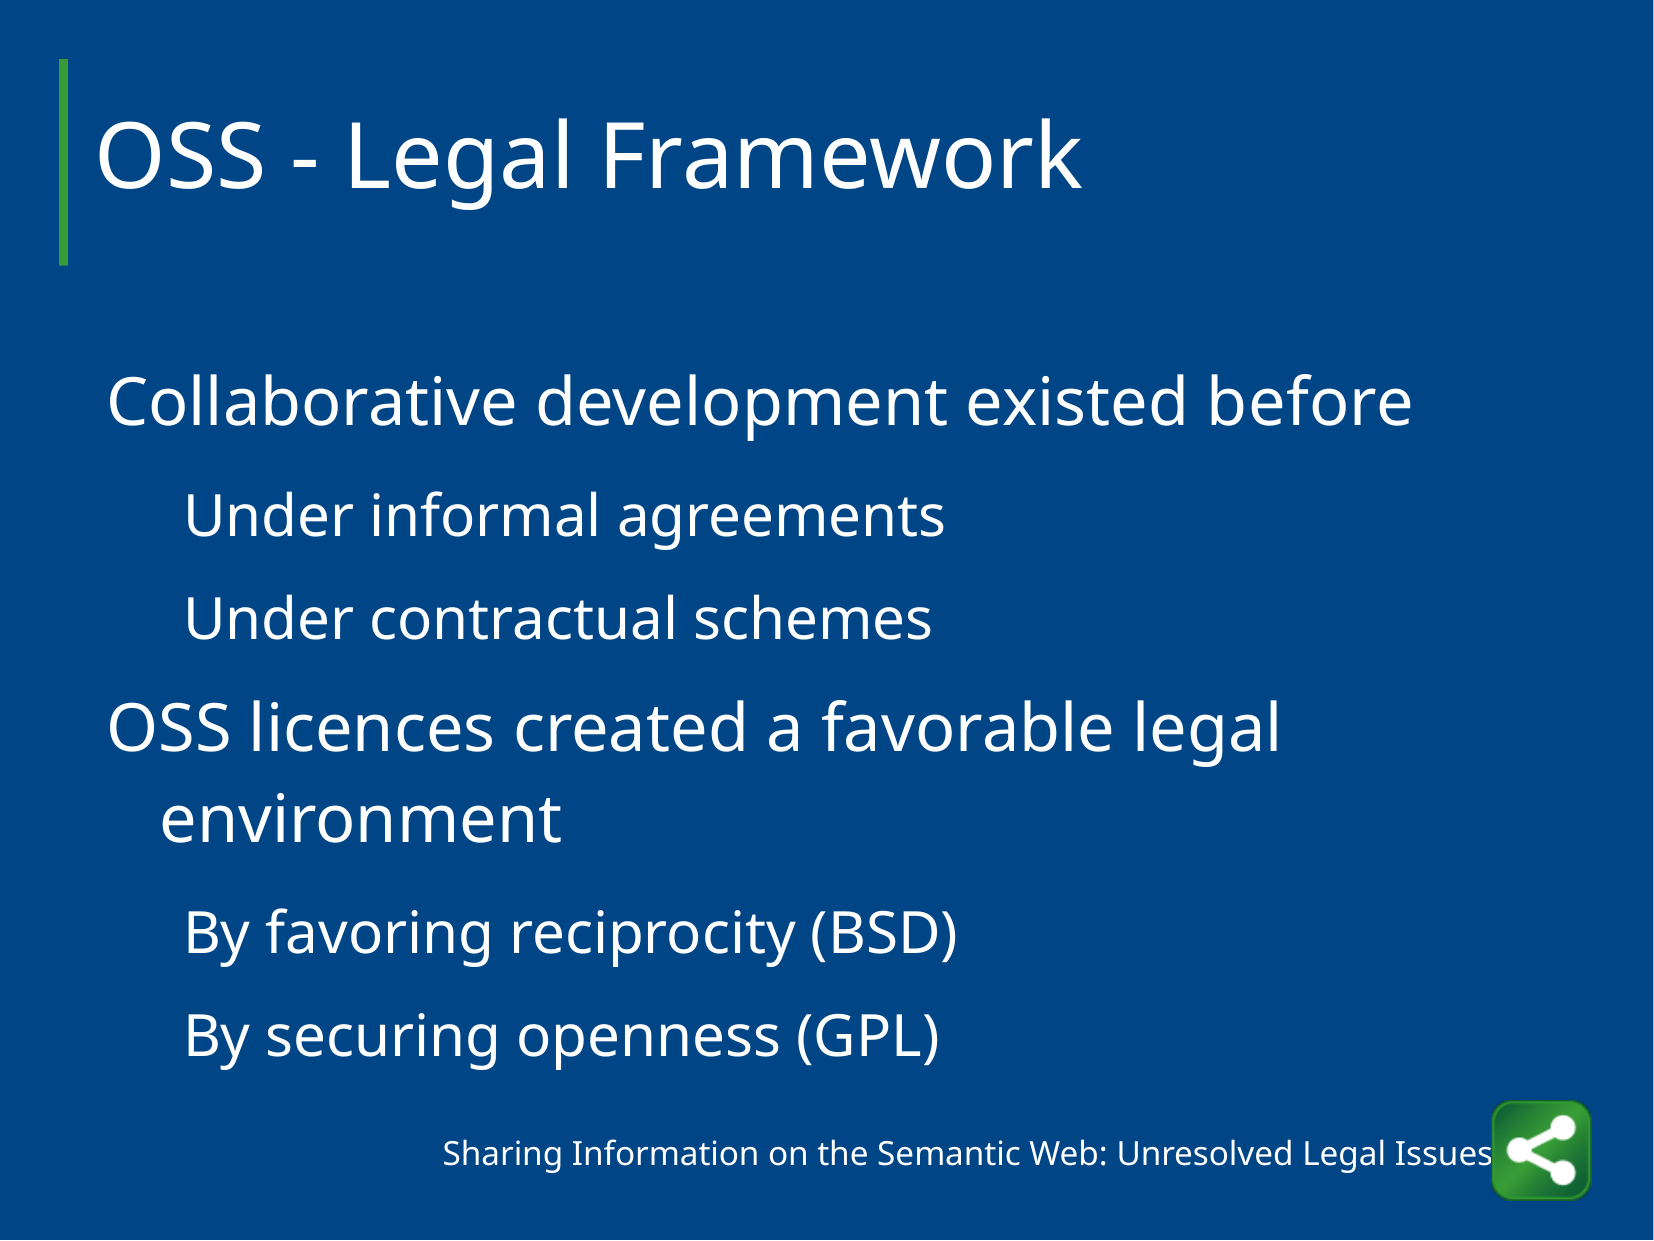

# OSS - Legal Framework
Collaborative development existed before
Under informal agreements
Under contractual schemes
OSS licences created a favorable legal environment
By favoring reciprocity (BSD)
By securing openness (GPL)